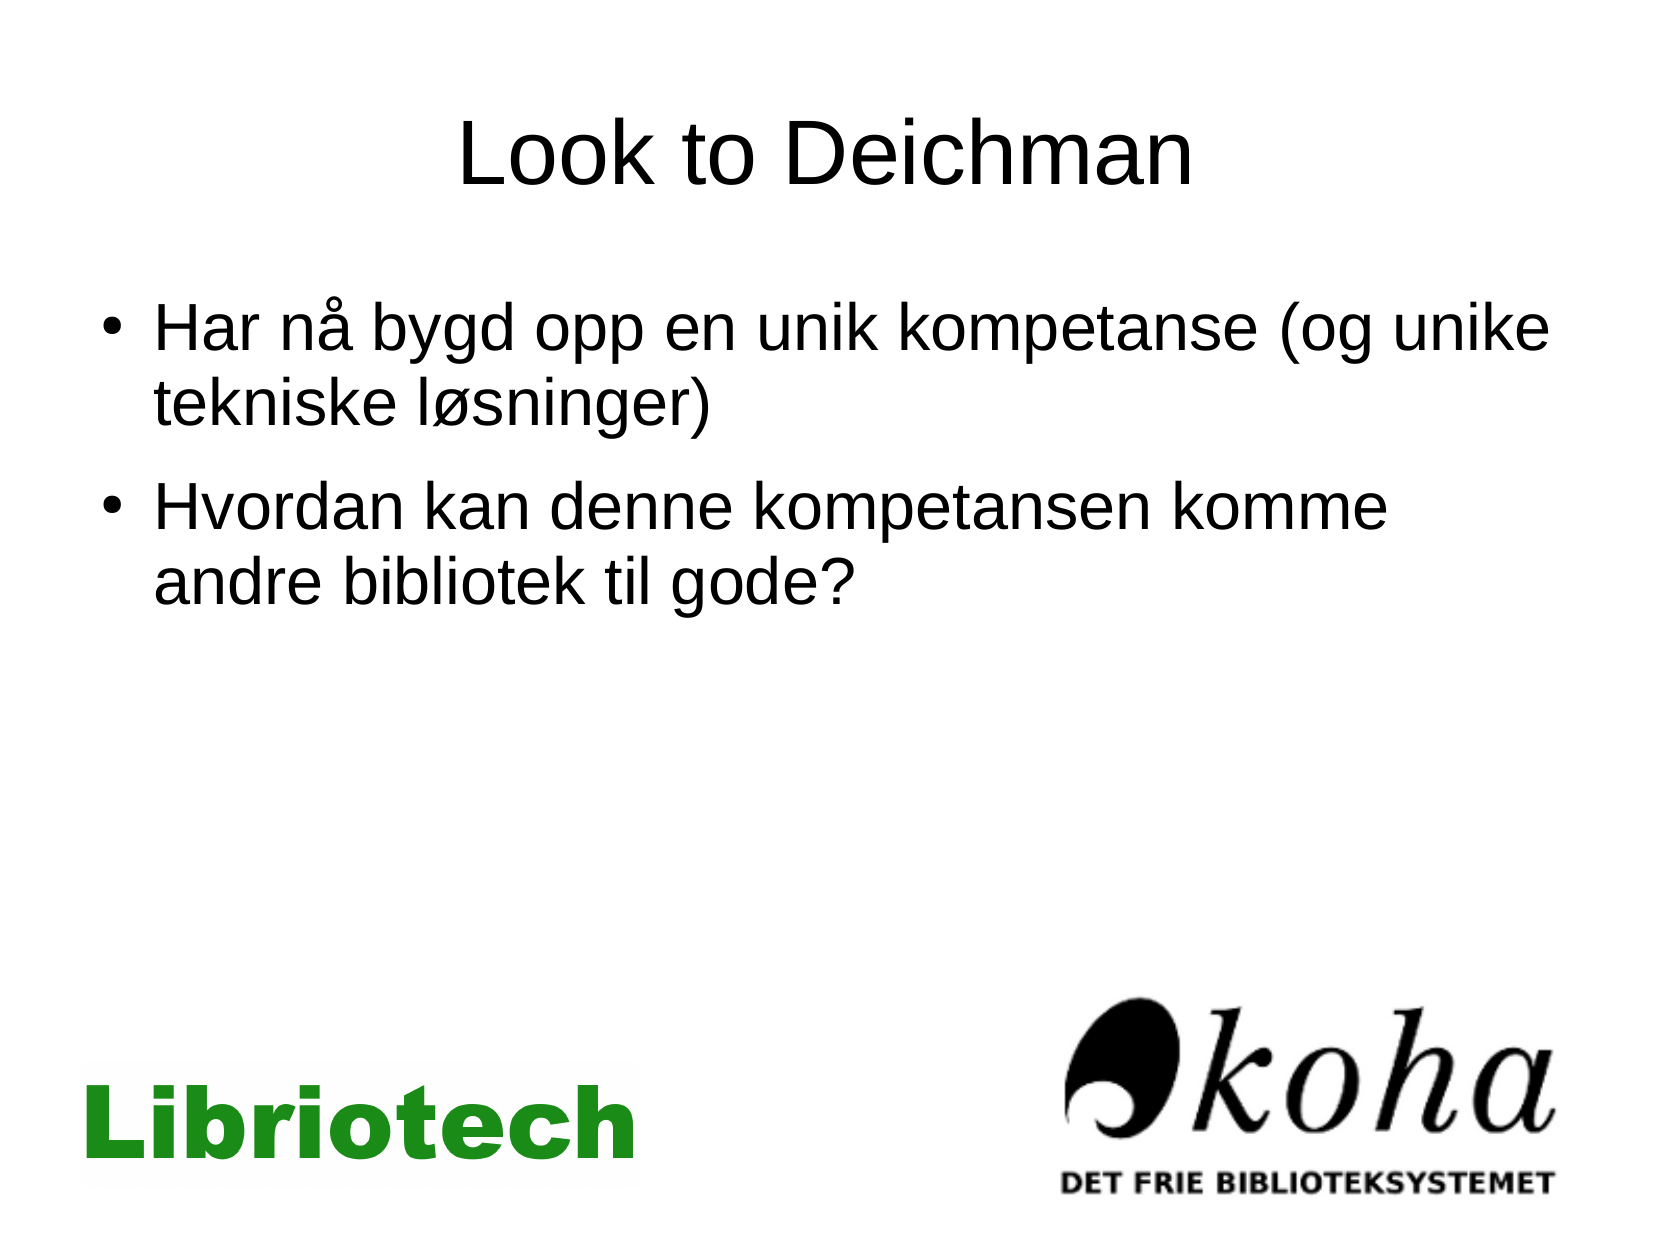

# Look to Deichman
Har nå bygd opp en unik kompetanse (og unike tekniske løsninger)
Hvordan kan denne kompetansen komme andre bibliotek til gode?